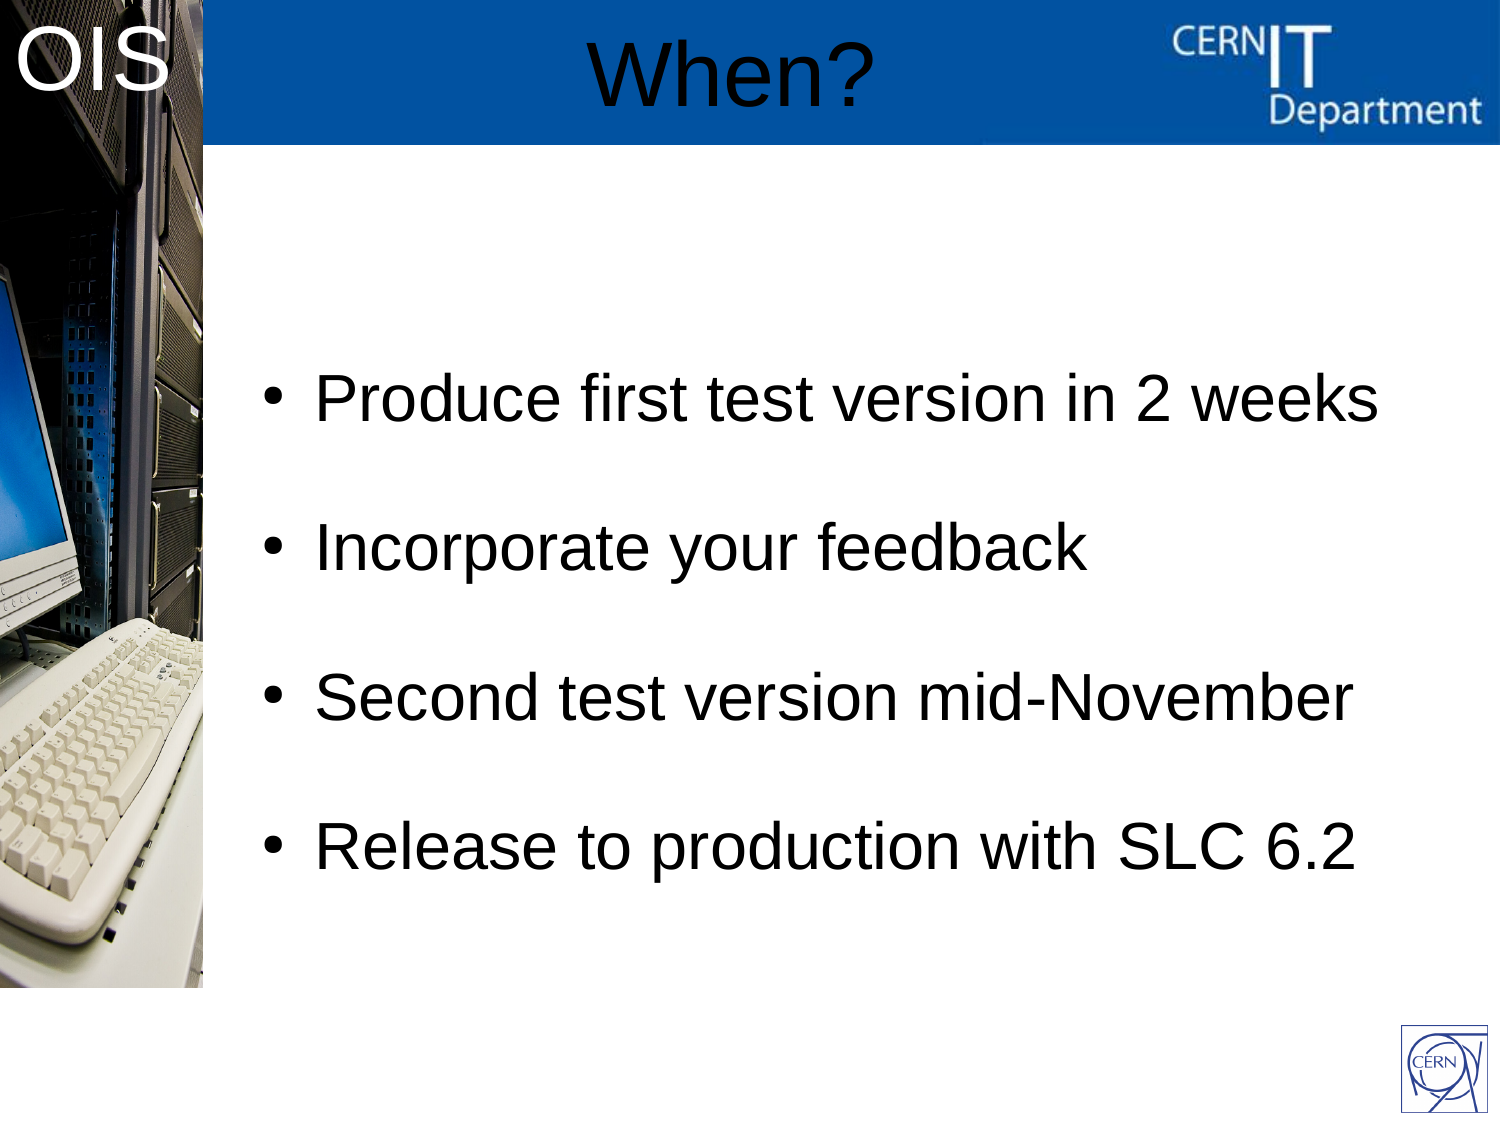

# When?
Produce first test version in 2 weeks
Incorporate your feedback
Second test version mid-November
Release to production with SLC 6.2